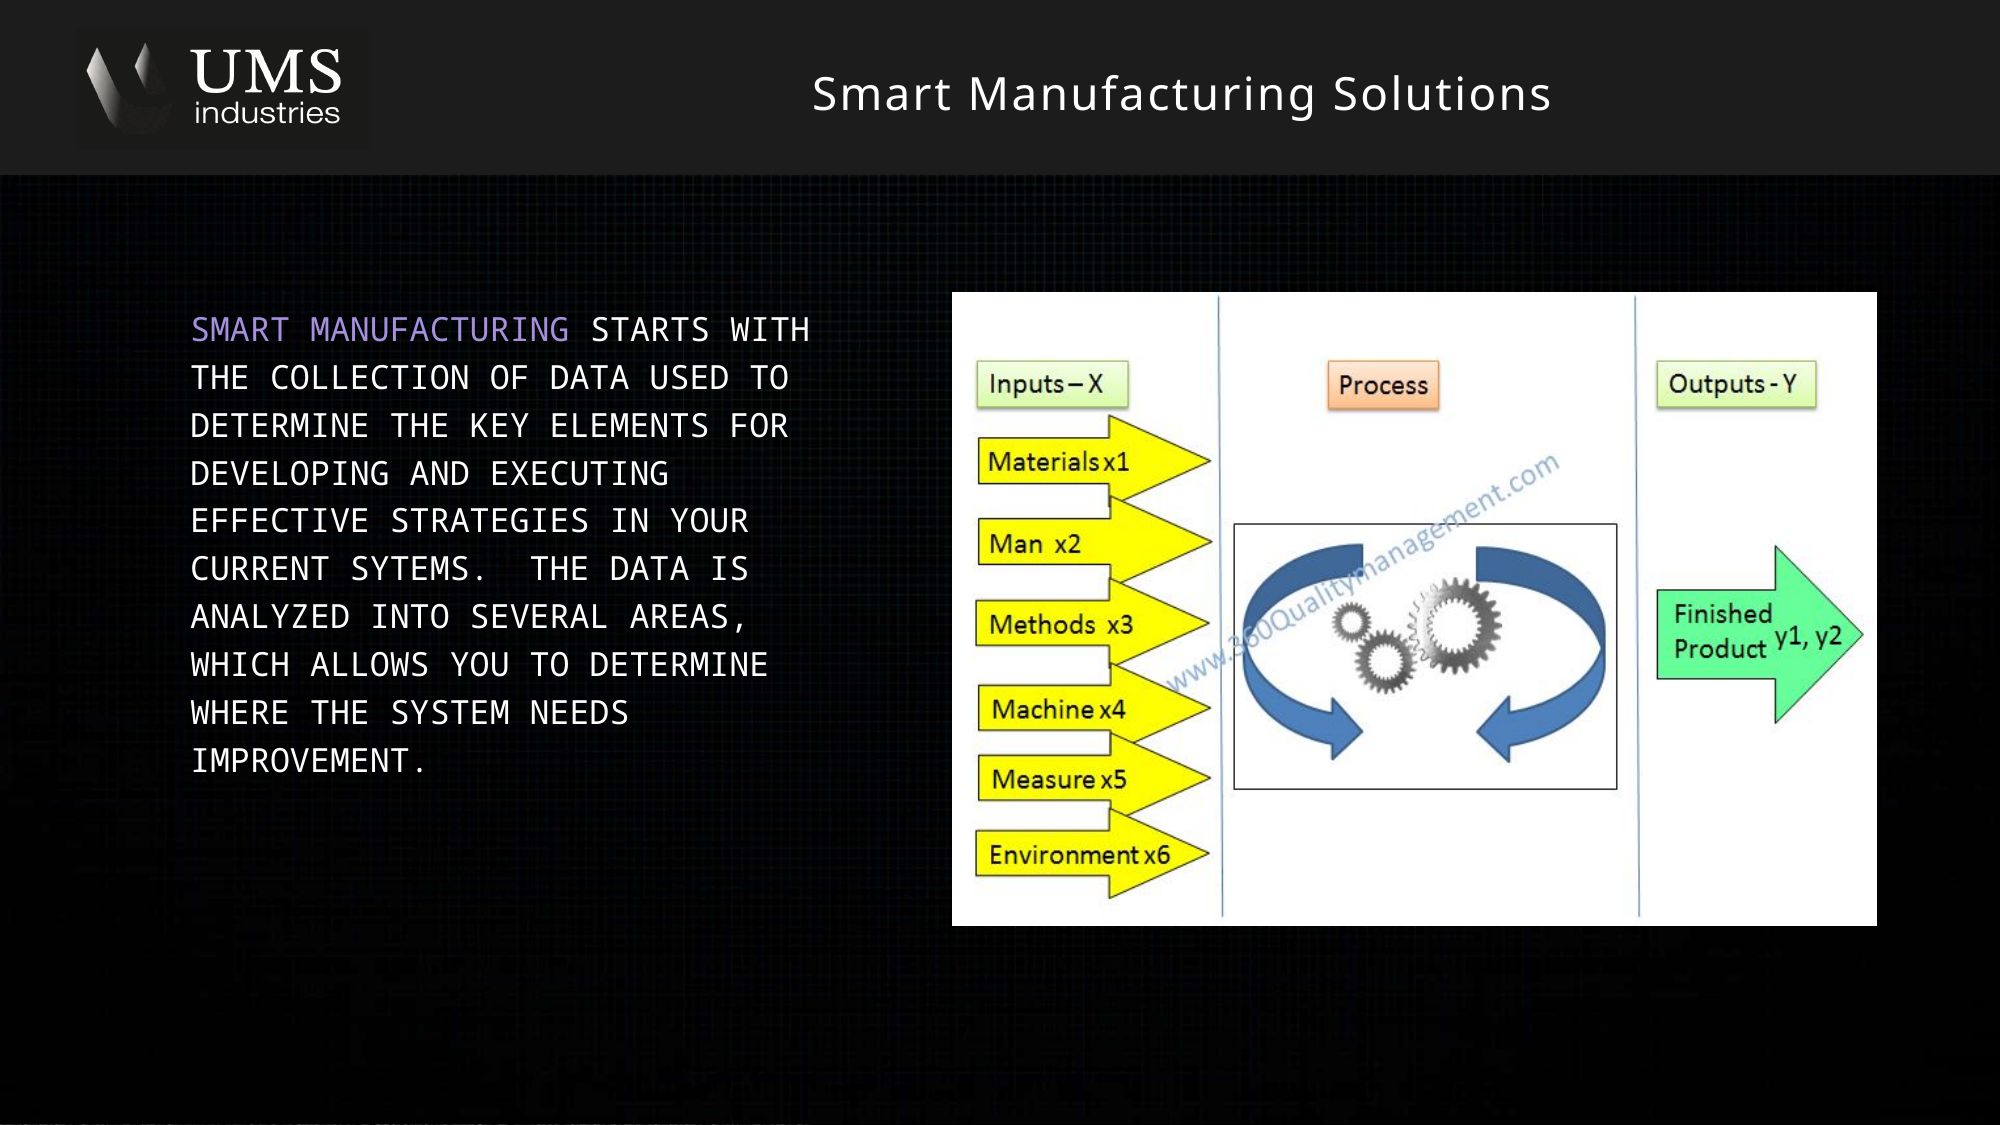

Smart Manufacturing Solutions
# SMART MANUFACTURING STARTS WITH THE COLLECTION OF DATA USED TO DETERMINE THE KEY ELEMENTS FOR DEVELOPING AND EXECUTING EFFECTIVE STRATEGIES IN YOUR CURRENT SYTEMS. THE DATA IS ANALYZED INTO SEVERAL AREAS, WHICH ALLOWS YOU TO DETERMINE WHERE THE SYSTEM NEEDS IMPROVEMENT.